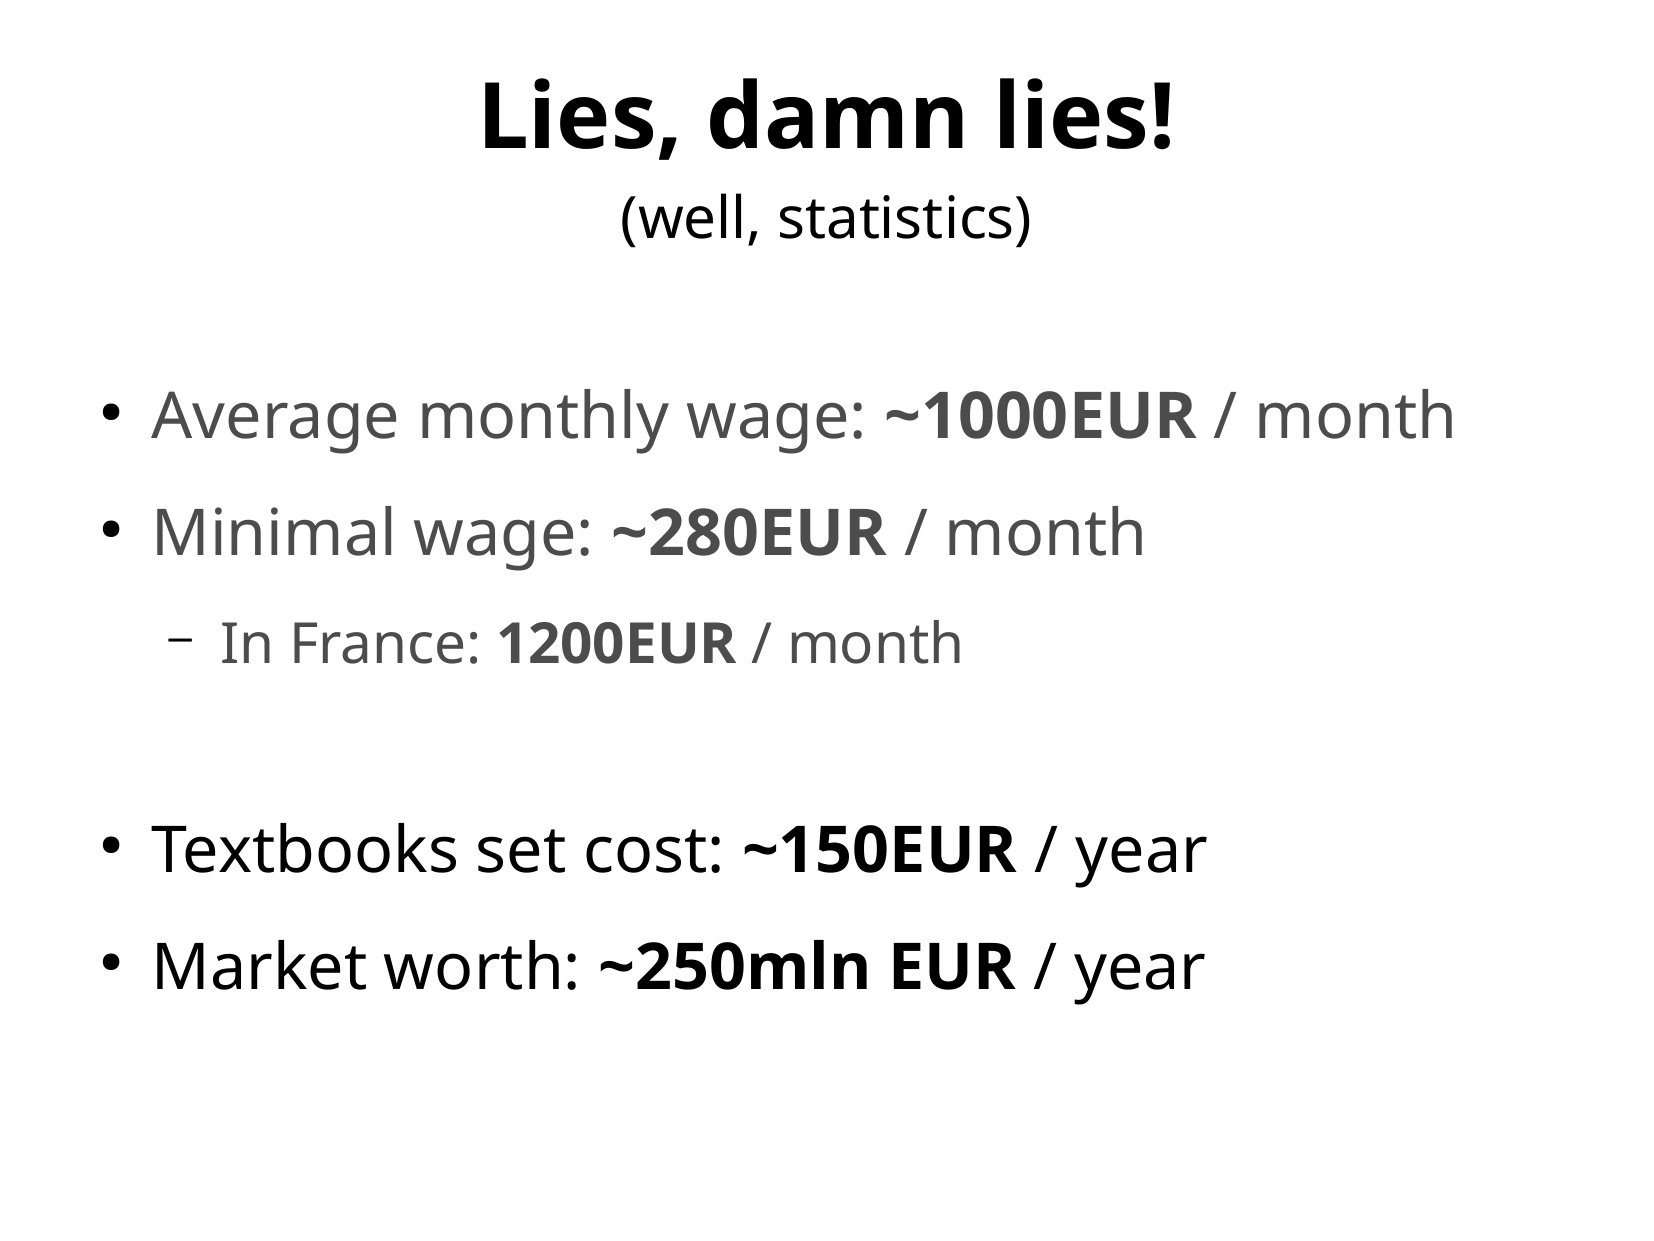

# Lies, damn lies! (well, statistics)
Average monthly wage: ~1000EUR / month
Minimal wage: ~280EUR / month
In France: 1200EUR / month
Textbooks set cost: ~150EUR / year
Market worth: ~250mln EUR / year